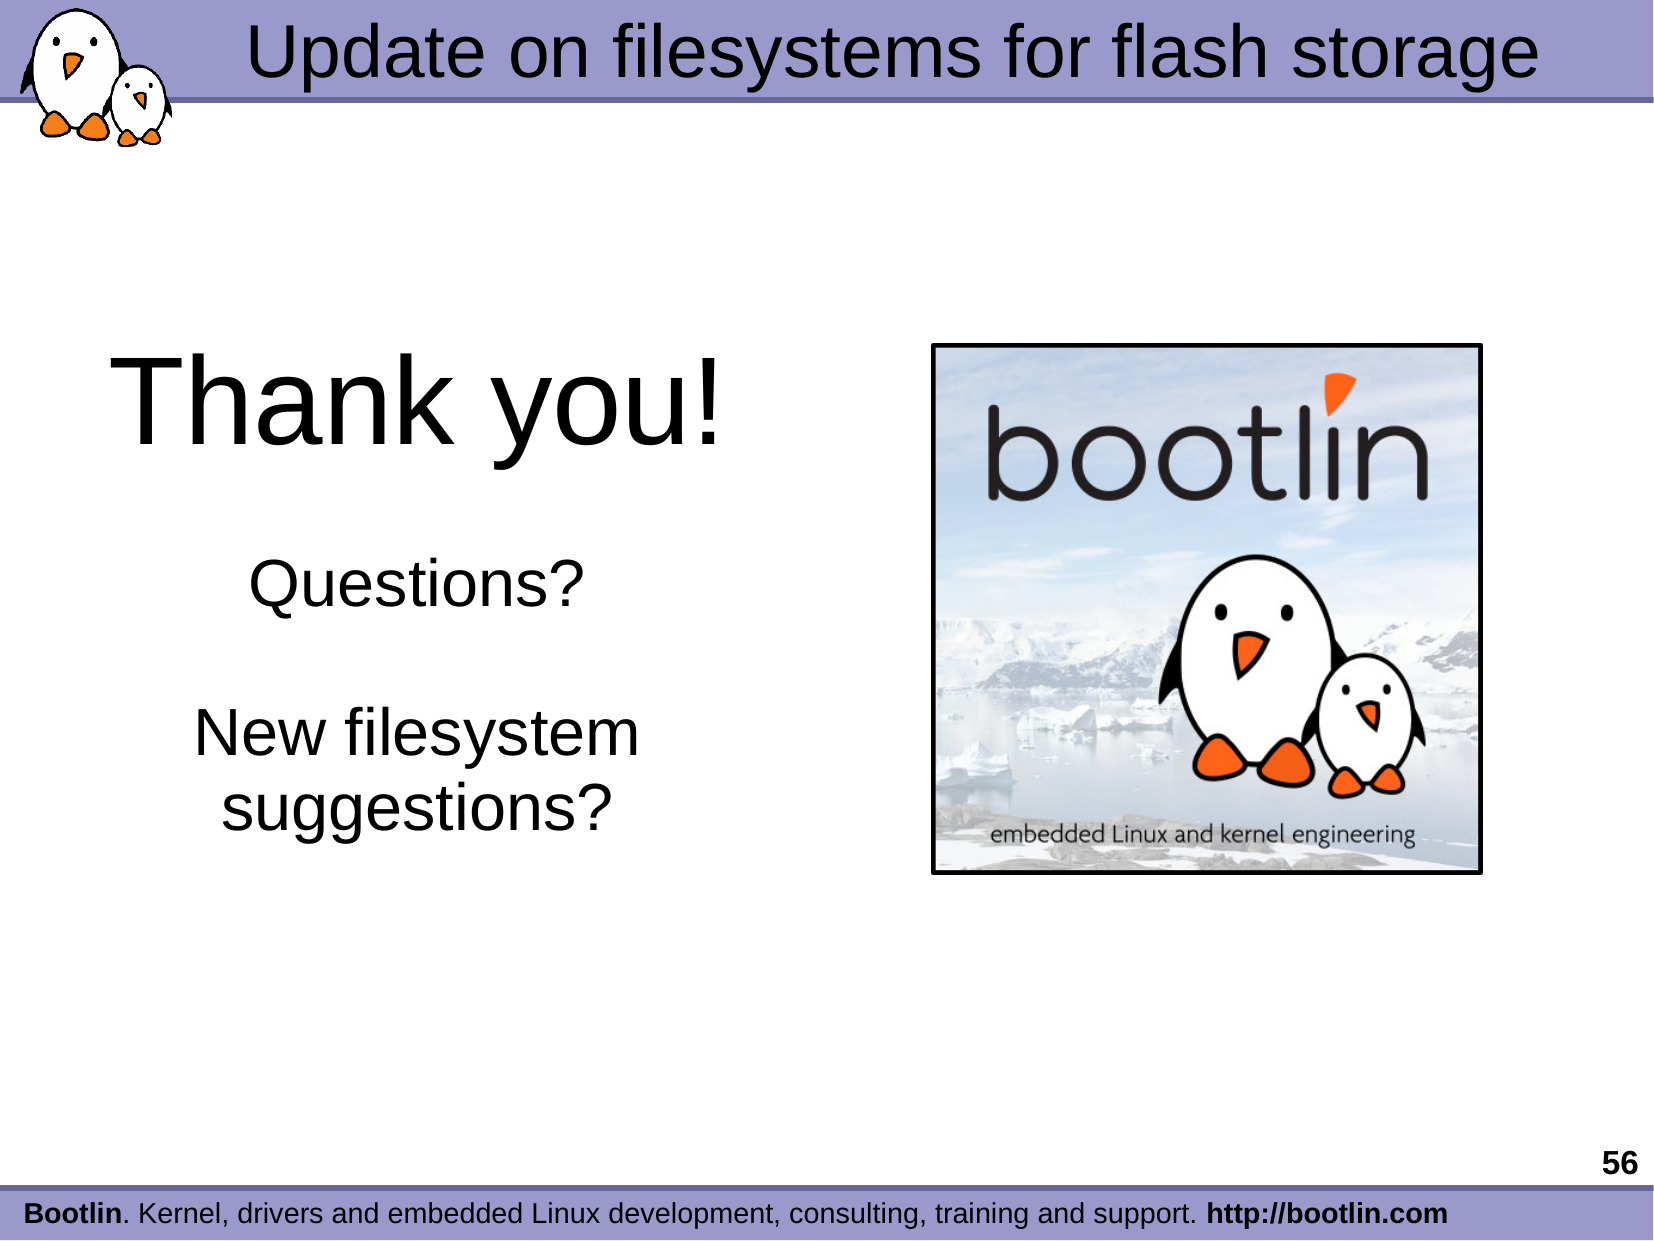

# Update on filesystems for flash storage
Thank you!
Questions?
New filesystem suggestions?